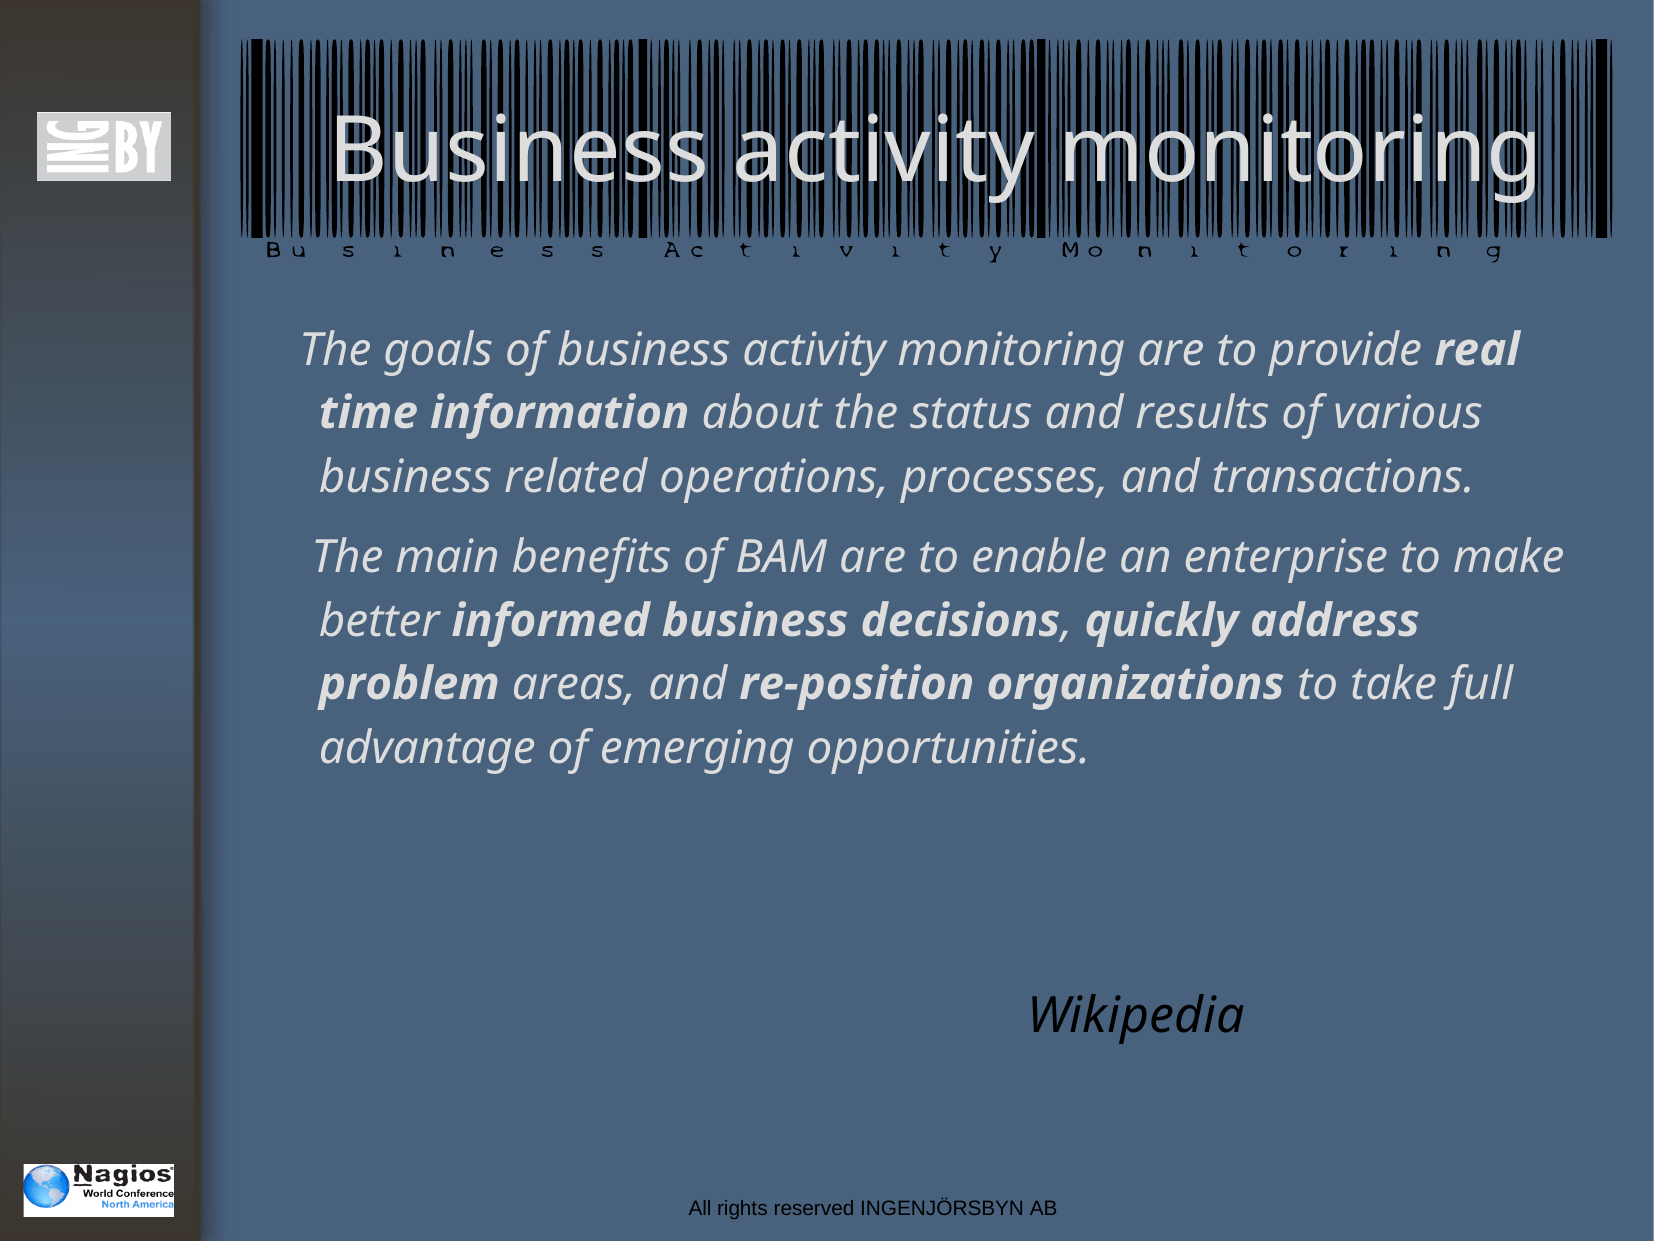

# Business activity monitoring
 The goals of business activity monitoring are to provide real time information about the status and results of various business related operations, processes, and transactions.
 The main benefits of BAM are to enable an enterprise to make better informed business decisions, quickly address problem areas, and re-position organizations to take full advantage of emerging opportunities.
Wikipedia